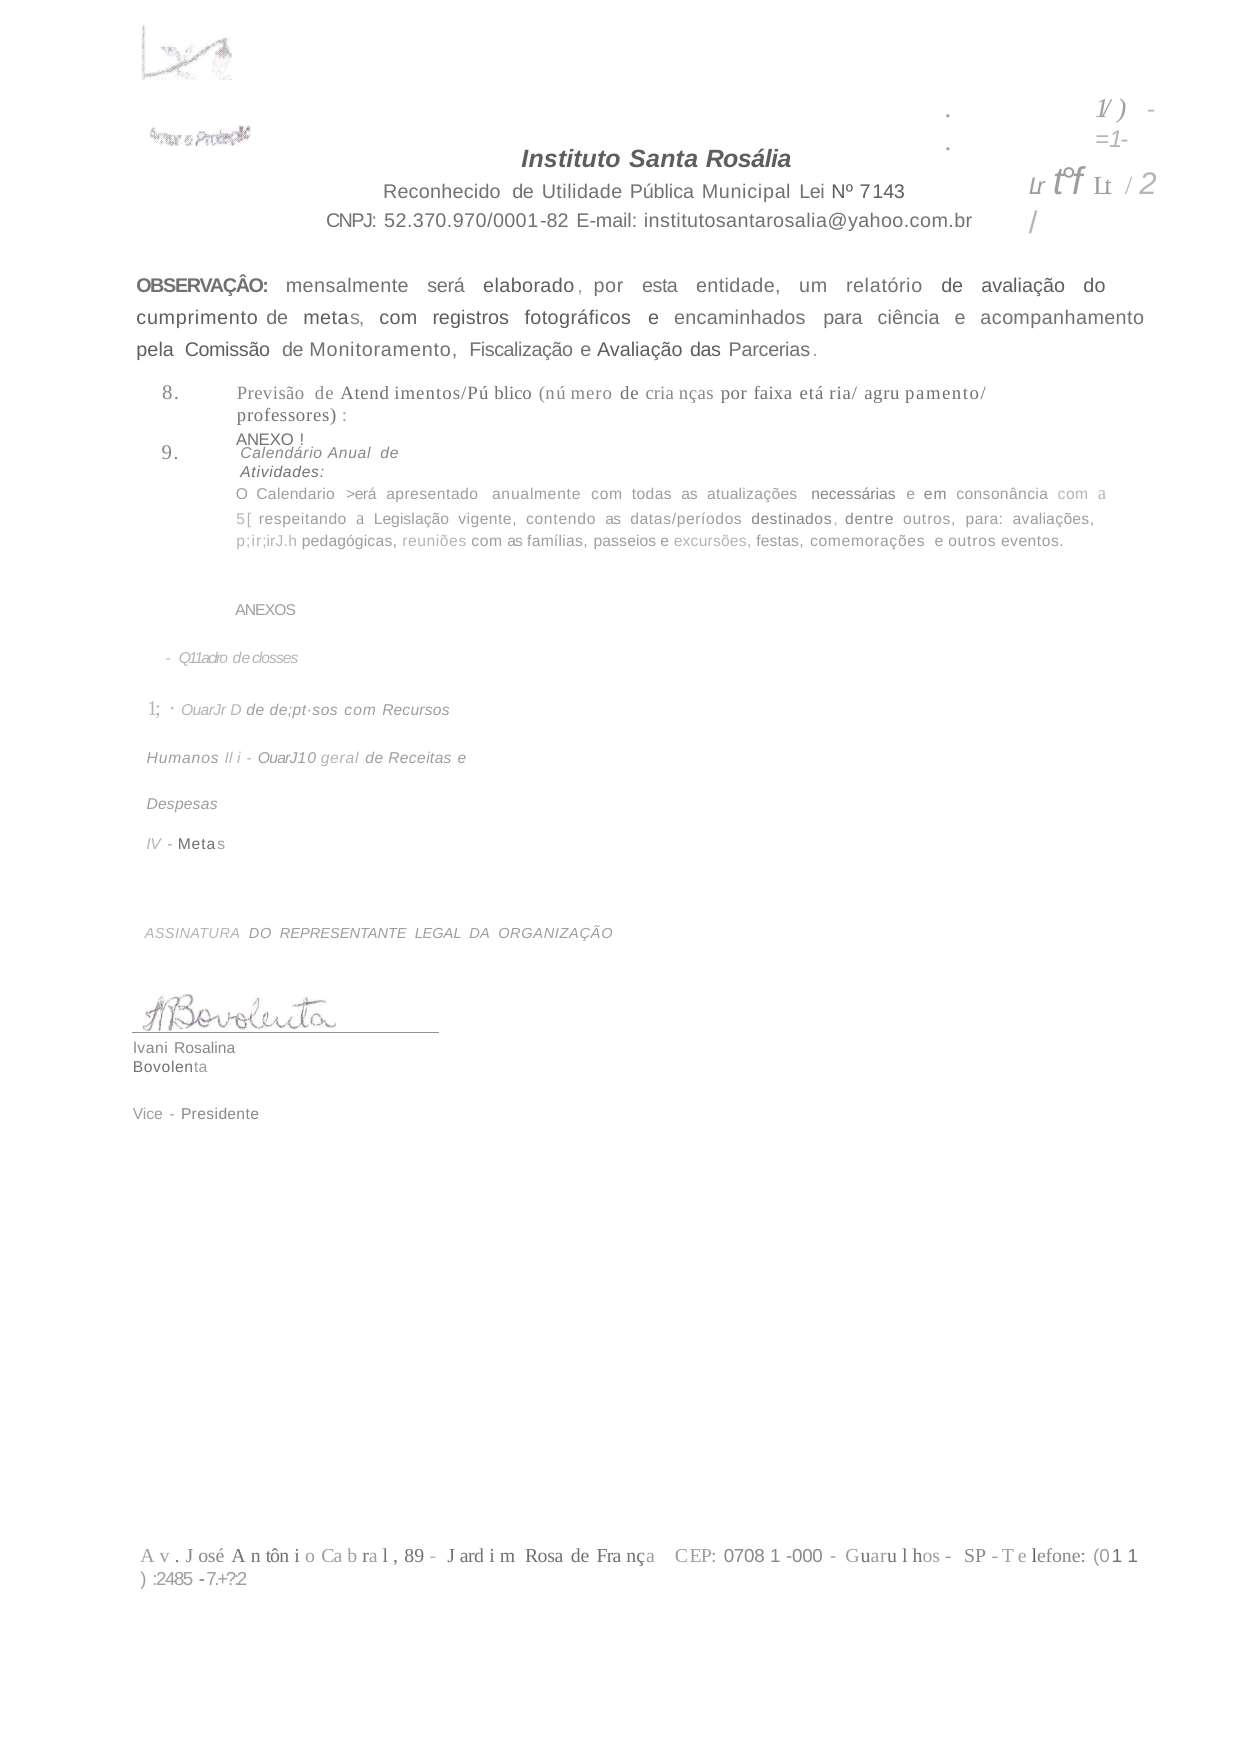

..
1/ ) -=1-
Lr t°f Lt / 2 /
Instituto Santa Rosália
Reconhecido de Utilidade Pública Municipal Lei Nº 7143
CNPJ: 52.370.970/0001-82 E-mail: institutosantarosalia@yahoo.com.br
OBSERVAÇÂO: mensalmente será elaborado, por esta entidade, um relatório de avaliação do cumprimento de metas, com registros fotográficos e encaminhados para ciência e acompanhamento pela Comissão de Monitoramento, Fiscalização e Avaliação das Parcerias.
8.
Previsão de Atend imentos/Pú blico (nú mero de cria nças por faixa etá ria/ agru pamento/ professores) :
ANEXO !
9.
Calendário Anual de Atividades:
O Calendario >erá apresentado anualmente com todas as atualizações necessárias e em consonância com a 5[ respeitando a Legislação vigente, contendo as datas/períodos destinados, dentre outros, para: avaliações, p;ir;irJ.h pedagógicas, reuniões com as famílias, passeios e excursões, festas, comemorações e outros eventos.
ANEXOS
- Q11aclro declosses
1; · OuarJr D de de;pt·sos com Recursos Humanos Il i - OuarJ10 geral de Receitas e Despesas
IV - Metas
ASSINATURA DO REPRESENTANTE LEGAL DA ORGANIZAÇÃO
lvani Rosalina Bovolenta
Vice - Presidente
A v . J osé A n tôn i o Ca b ra l , 89 - J ard i m Rosa de Fra nça CEP: 0708 1 -000 - Guaru l hos - SP -Telefone: (01 1 ) :2485 -7.+?:2